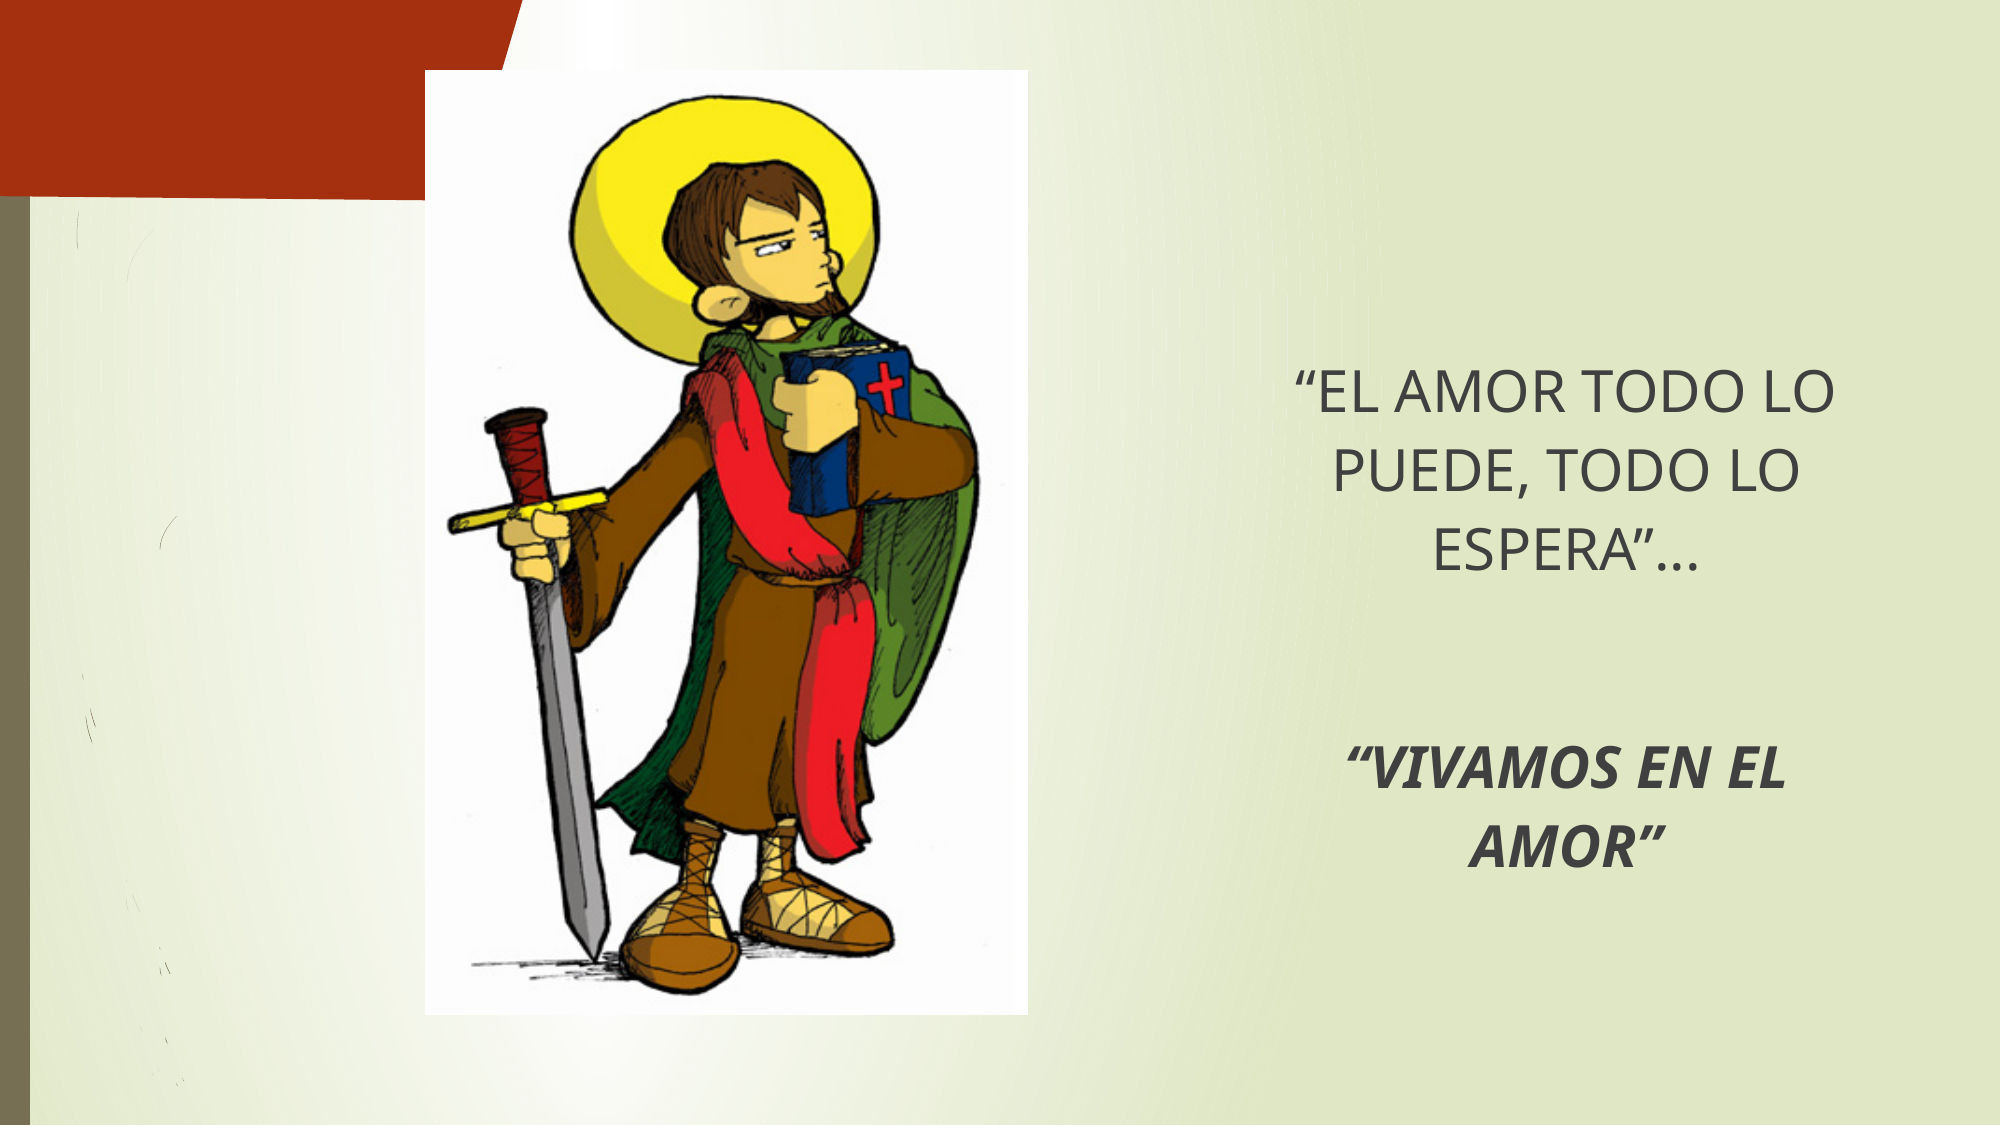

#
“EL AMOR TODO LO PUEDE, TODO LO ESPERA”...
“VIVAMOS EN EL AMOR”